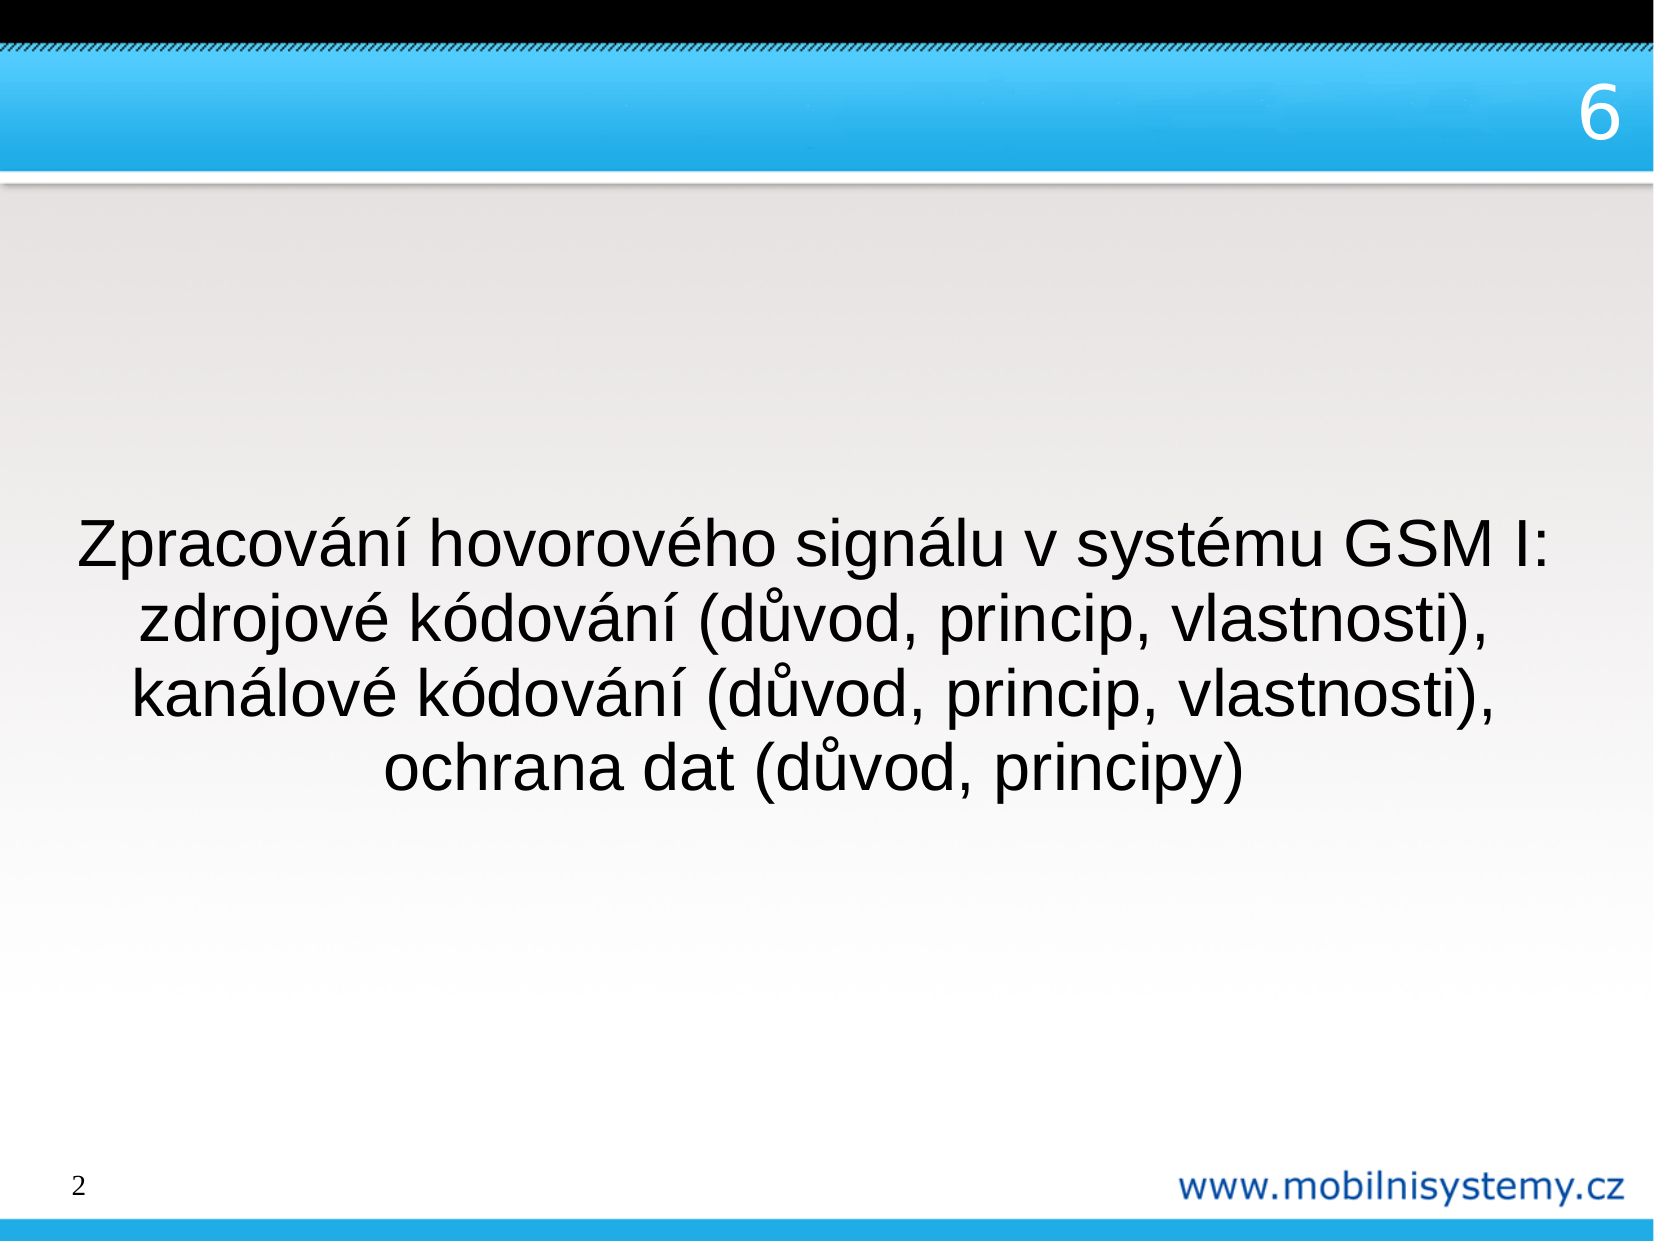

6
# Zpracování hovorového signálu v systému GSM I: zdrojové kódování (důvod, princip, vlastnosti), kanálové kódování (důvod, princip, vlastnosti), ochrana dat (důvod, principy)
2